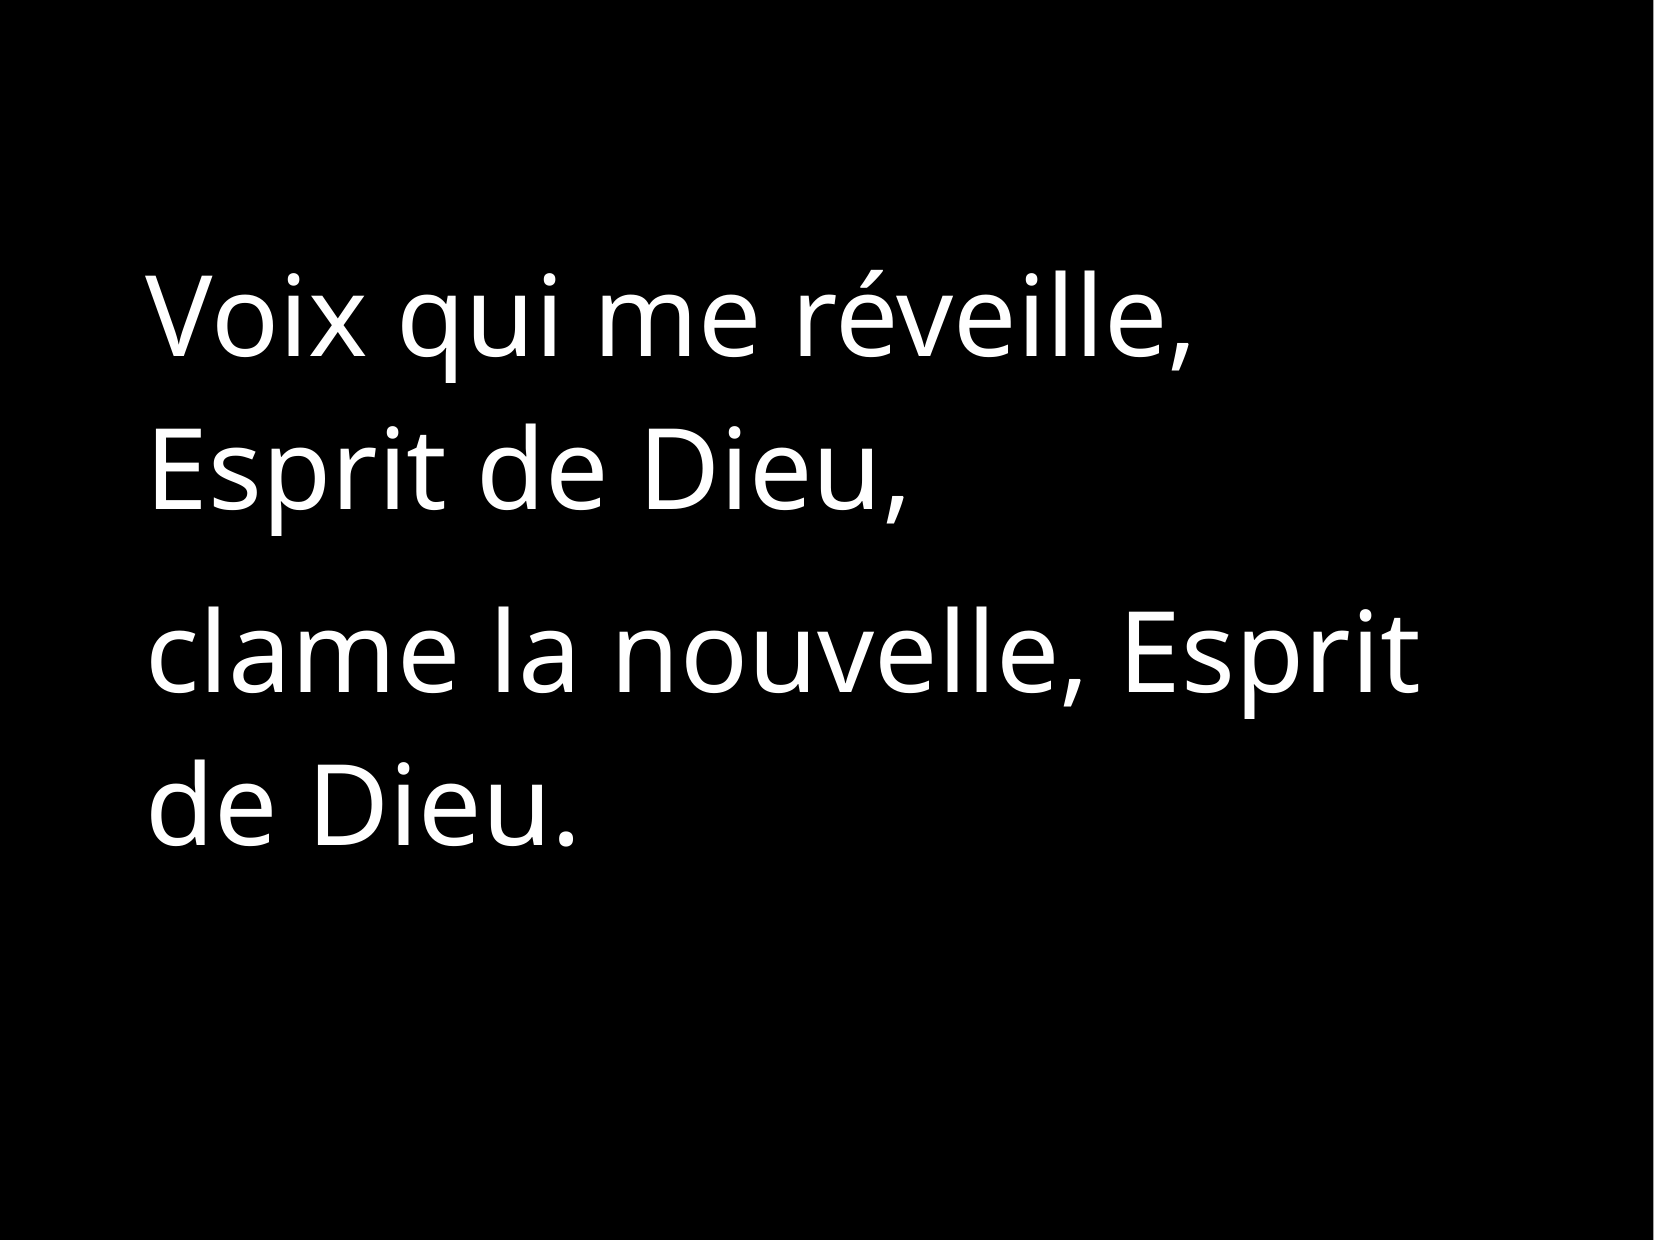

# Voix qui me réveille, Esprit de Dieu,
clame la nouvelle, Esprit de Dieu.